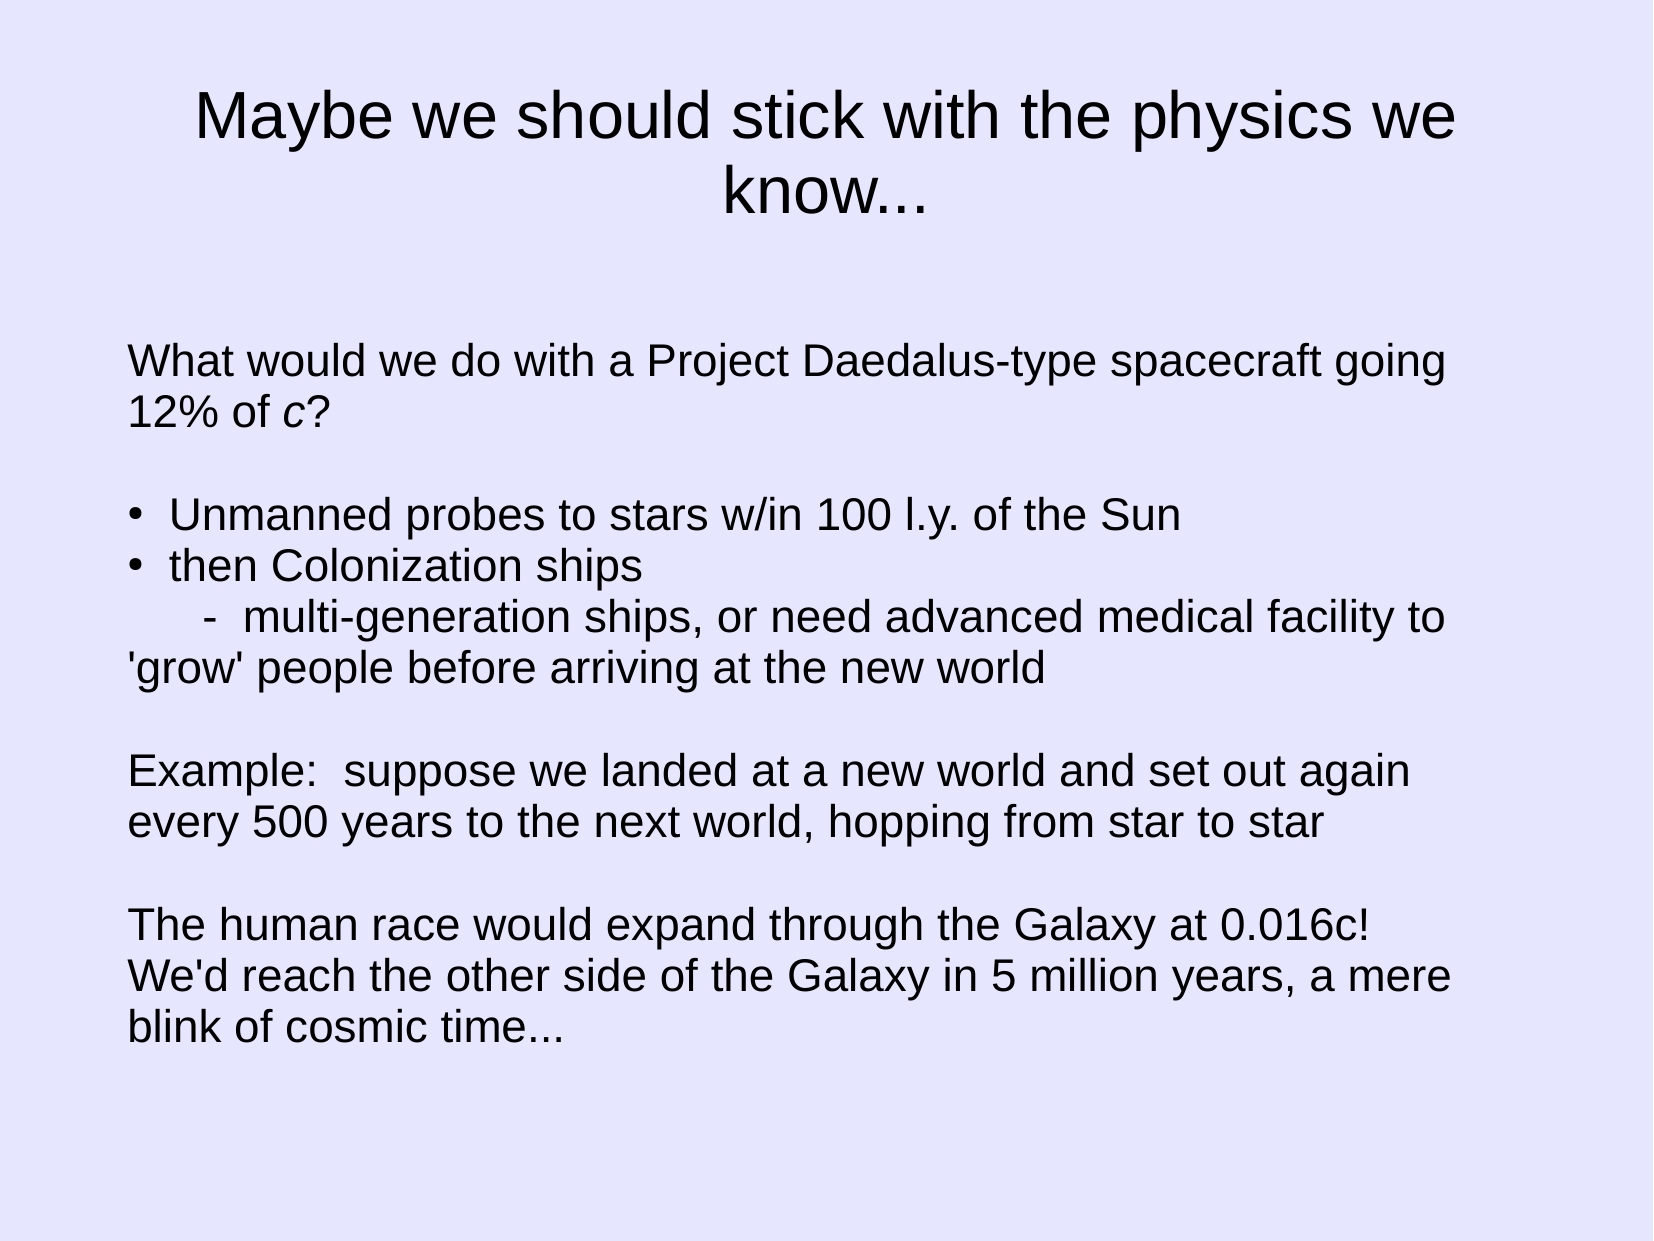

# Maybe we should stick with the physics we know...
What would we do with a Project Daedalus-type spacecraft going 12% of c?
 Unmanned probes to stars w/in 100 l.y. of the Sun
 then Colonization ships
 	- multi-generation ships, or need advanced medical facility to 'grow' people before arriving at the new world
Example: suppose we landed at a new world and set out again every 500 years to the next world, hopping from star to star
The human race would expand through the Galaxy at 0.016c! We'd reach the other side of the Galaxy in 5 million years, a mere blink of cosmic time...